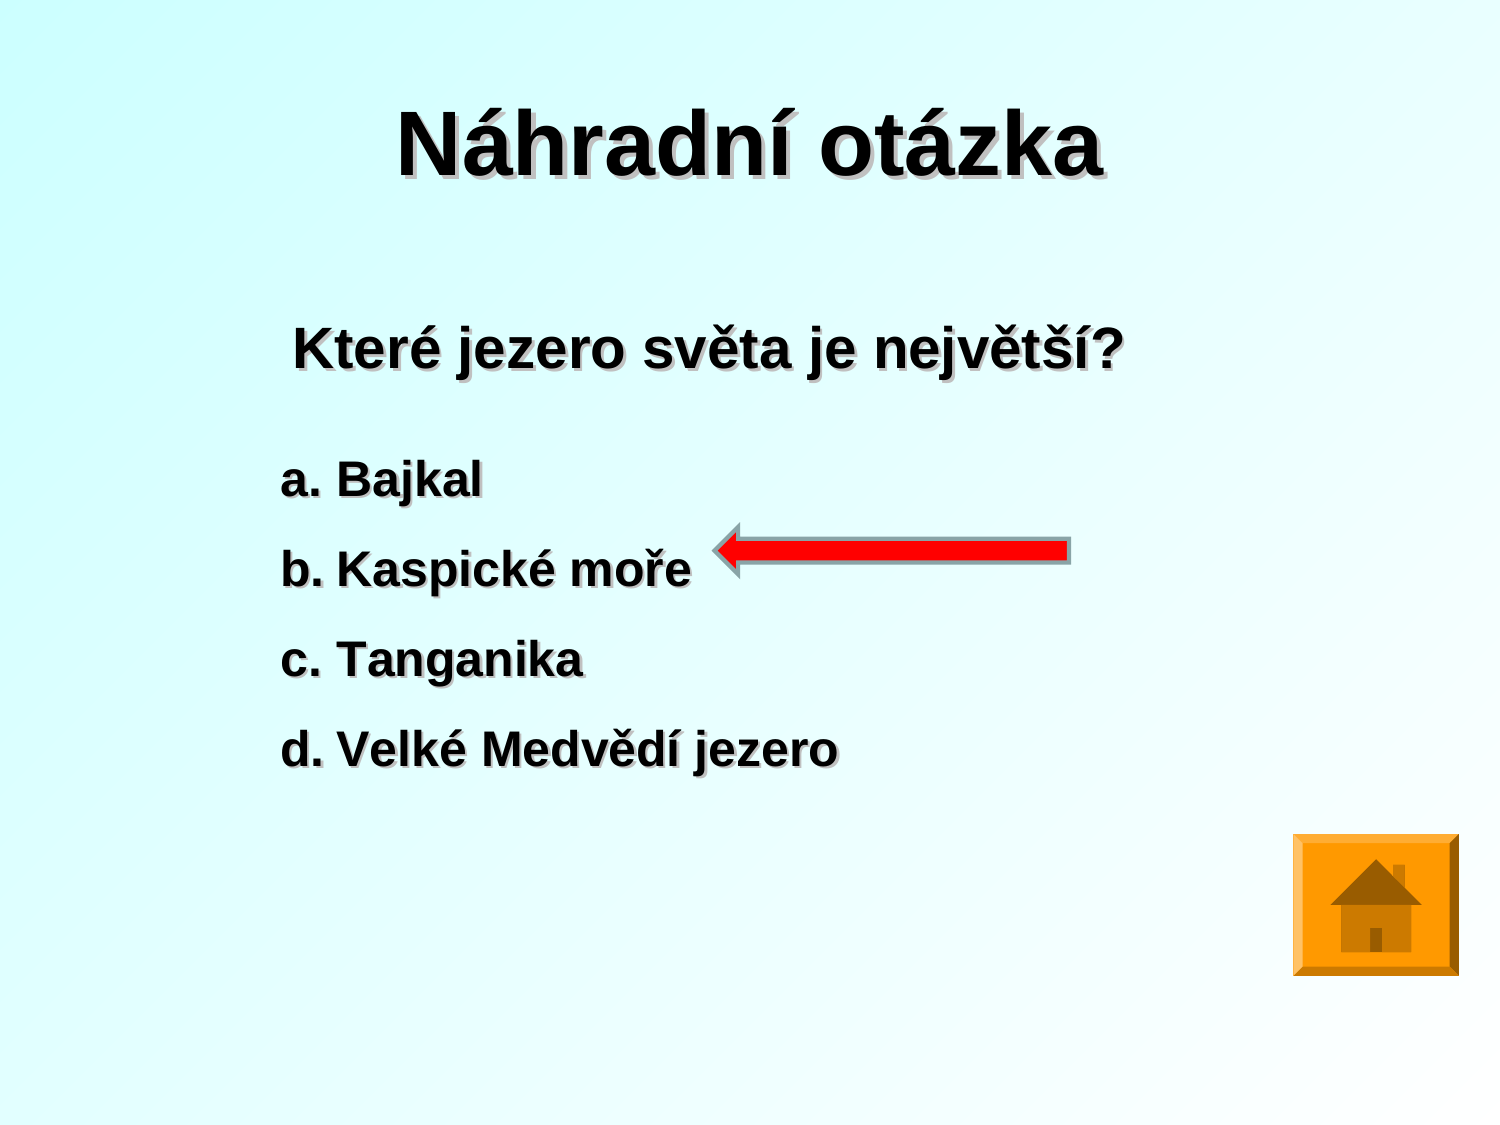

# Náhradní otázka
Které jezero světa je největší?
Bajkal
Kaspické moře
Tanganika
Velké Medvědí jezero